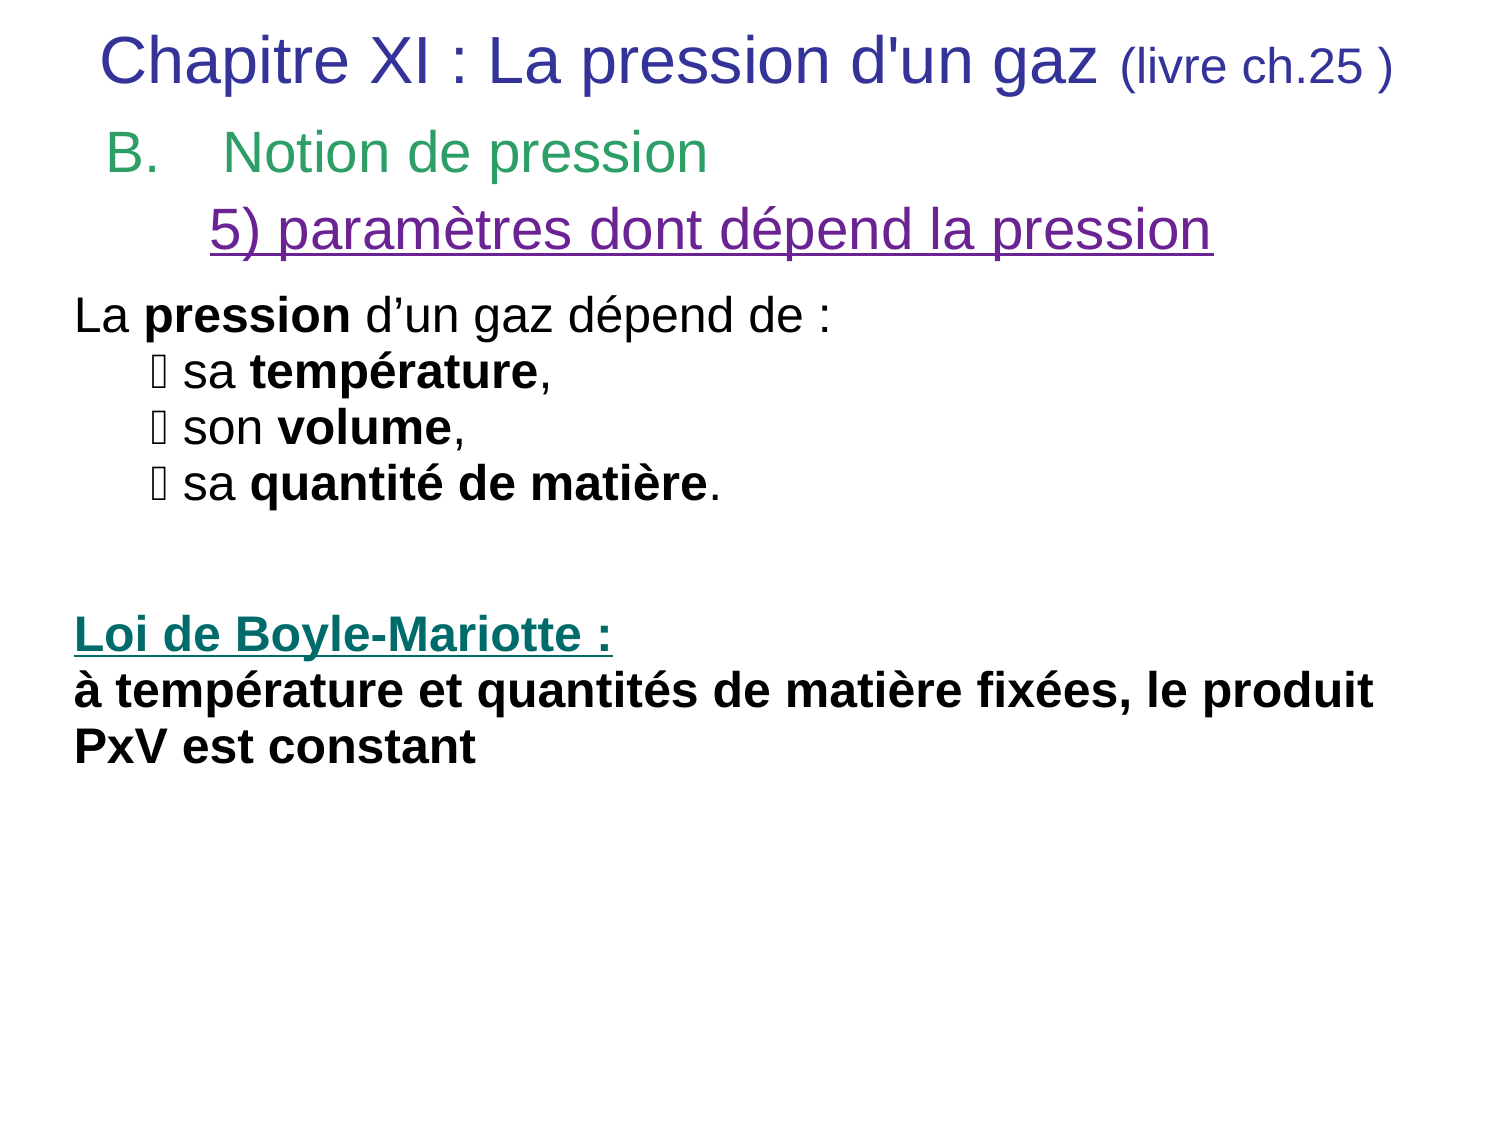

# Chapitre XI : La pression d'un gaz (livre ch.25 )
B.	Notion de pression
5) paramètres dont dépend la pression
La pression d’un gaz dépend de :
 sa température,
 son volume,
 sa quantité de matière.
Loi de Boyle-Mariotte :
à température et quantités de matière fixées, le produit PxV est constant